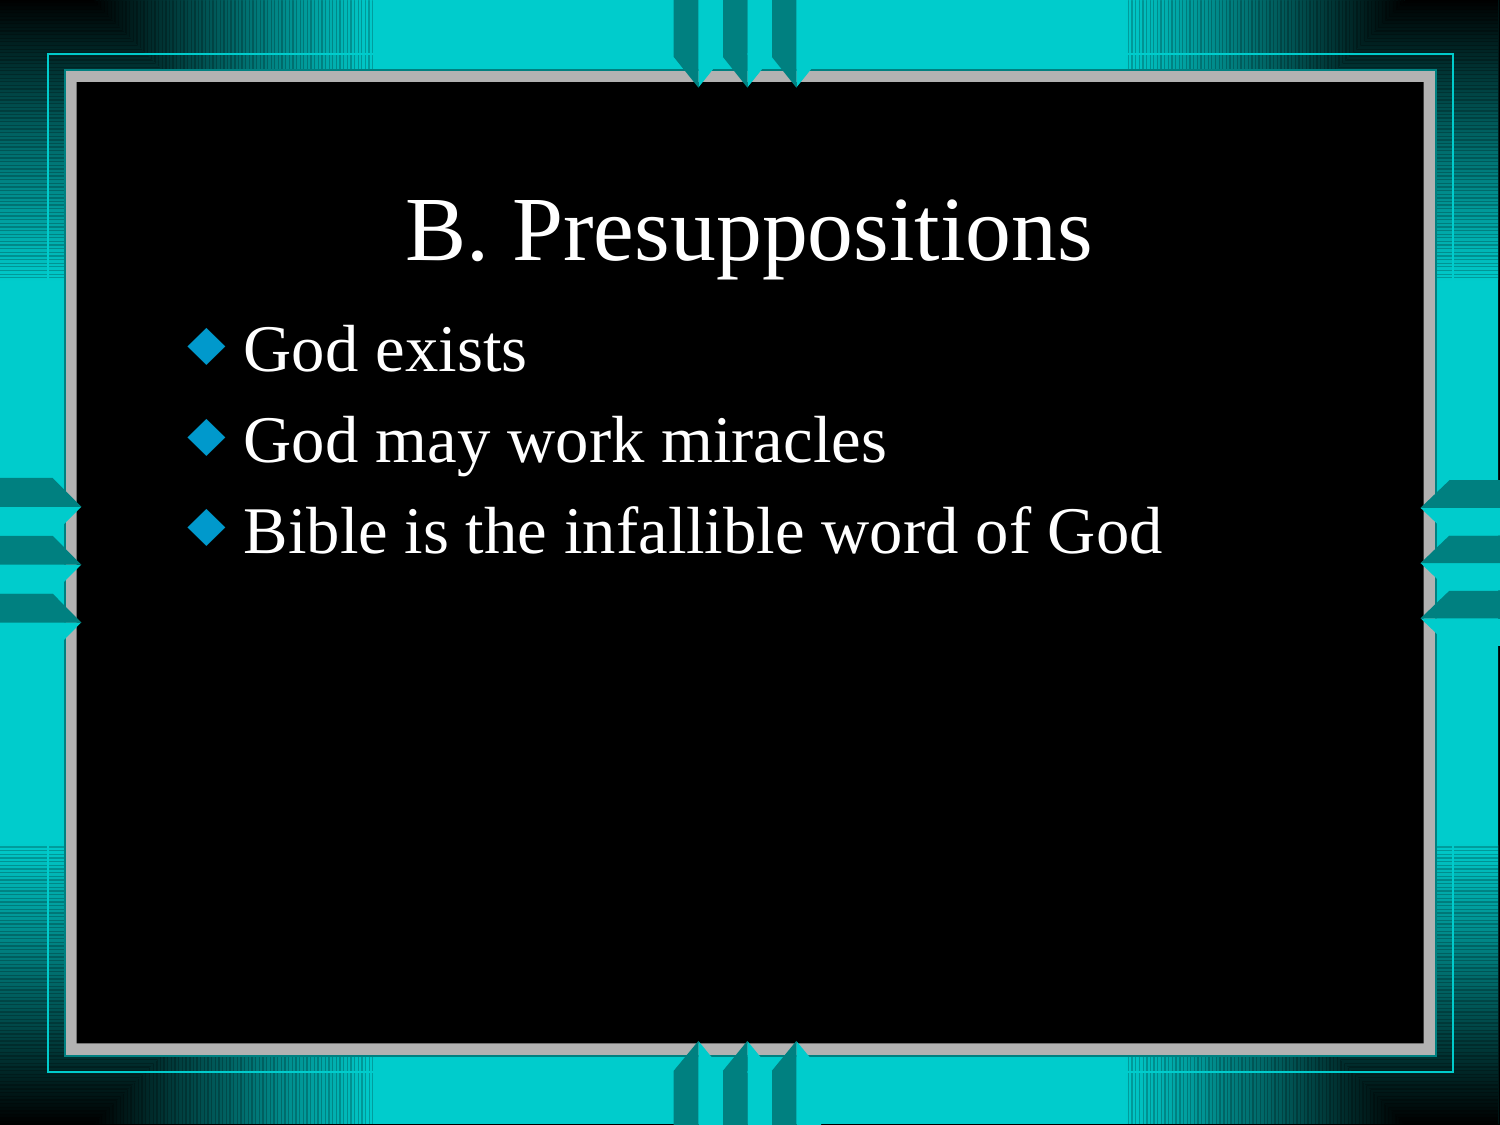

# B. Presuppositions
God exists
God may work miracles
Bible is the infallible word of God